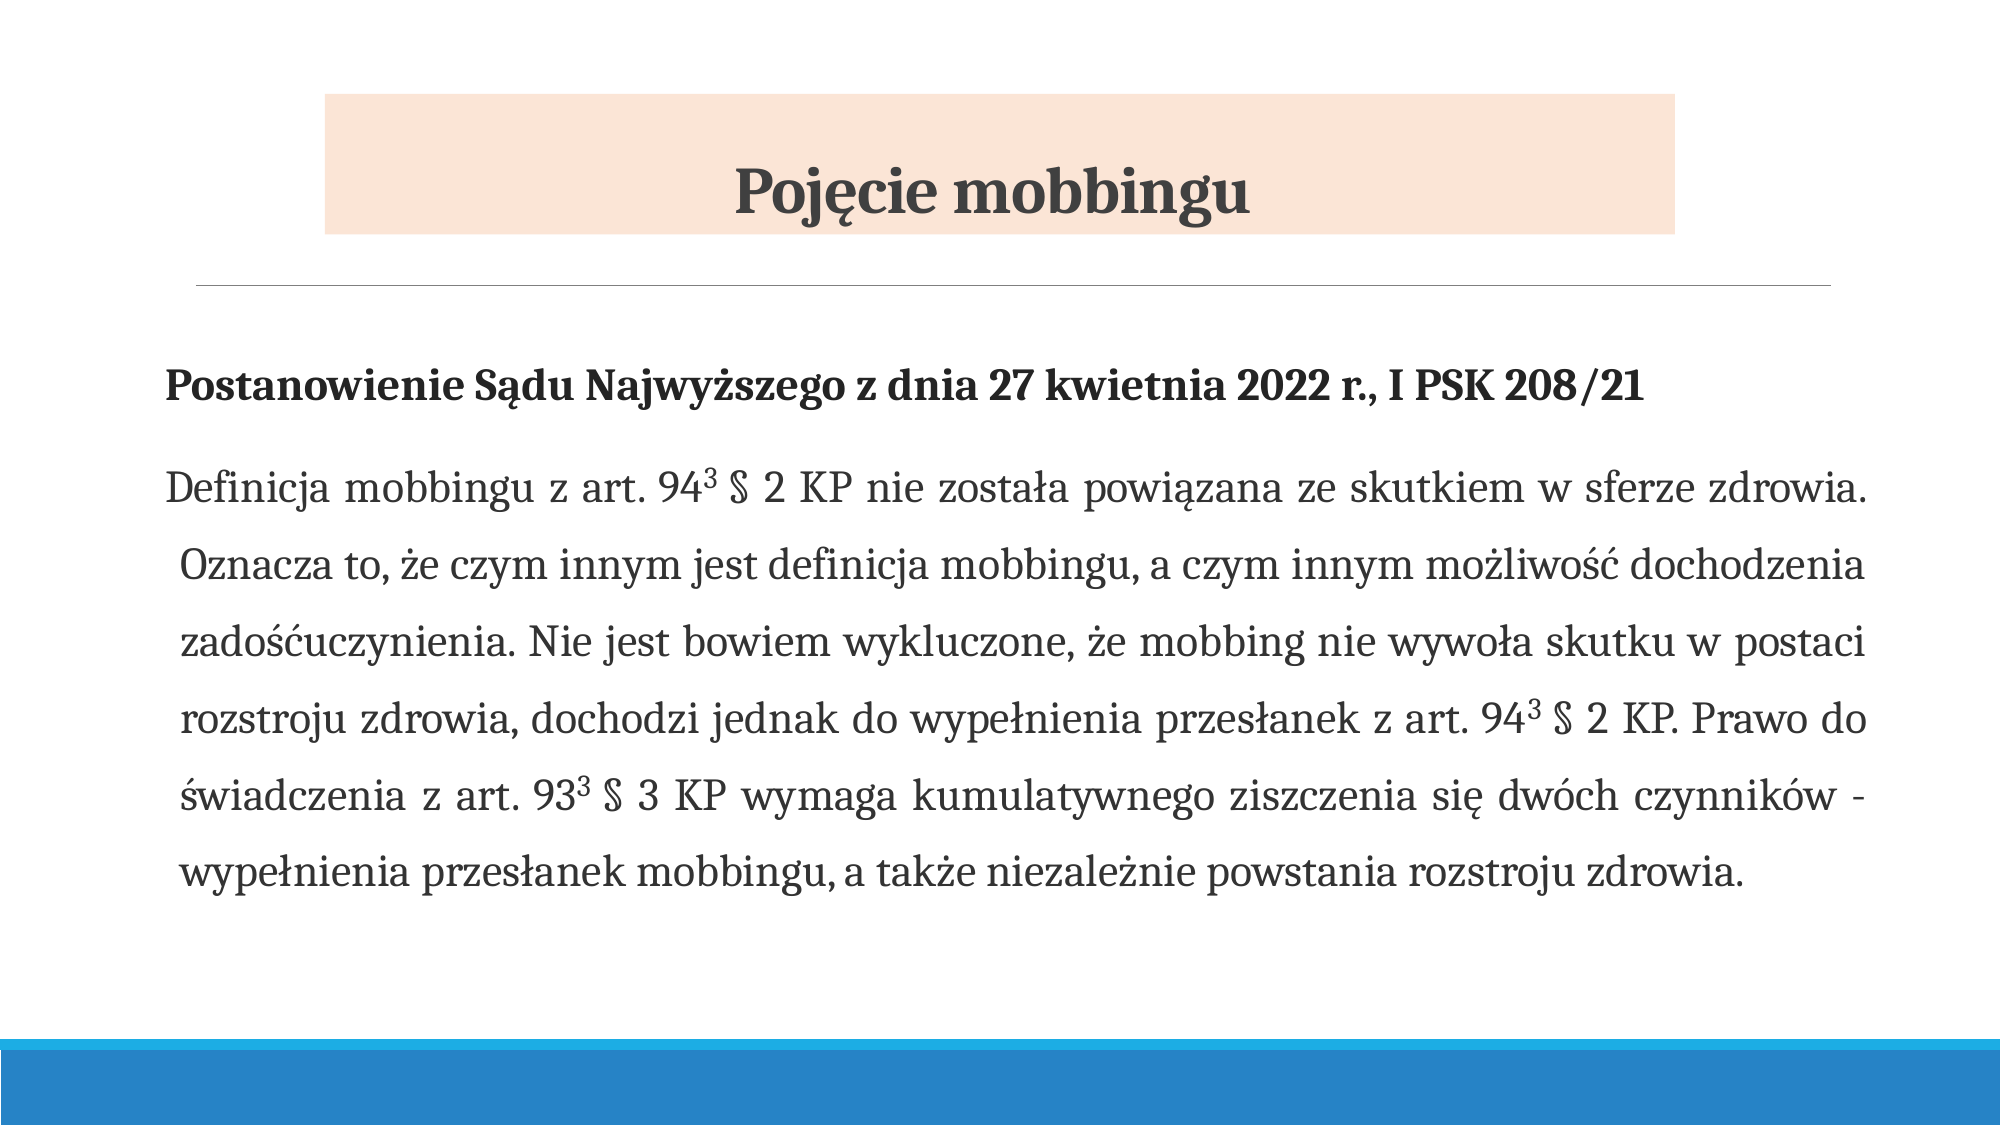

# Pojęcie mobbingu
Postanowienie Sądu Najwyższego z dnia 27 kwietnia 2022 r., I PSK 208/21
Definicja mobbingu z art. 943 § 2 KP nie została powiązana ze skutkiem w sferze zdrowia. Oznacza to, że czym innym jest definicja mobbingu, a czym innym możliwość dochodzenia zadośćuczynienia. Nie jest bowiem wykluczone, że mobbing nie wywoła skutku w postaci rozstroju zdrowia, dochodzi jednak do wypełnienia przesłanek z art. 943 § 2 KP. Prawo do świadczenia z art. 933 § 3 KP wymaga kumulatywnego ziszczenia się dwóch czynników - wypełnienia przesłanek mobbingu, a także niezależnie powstania rozstroju zdrowia.